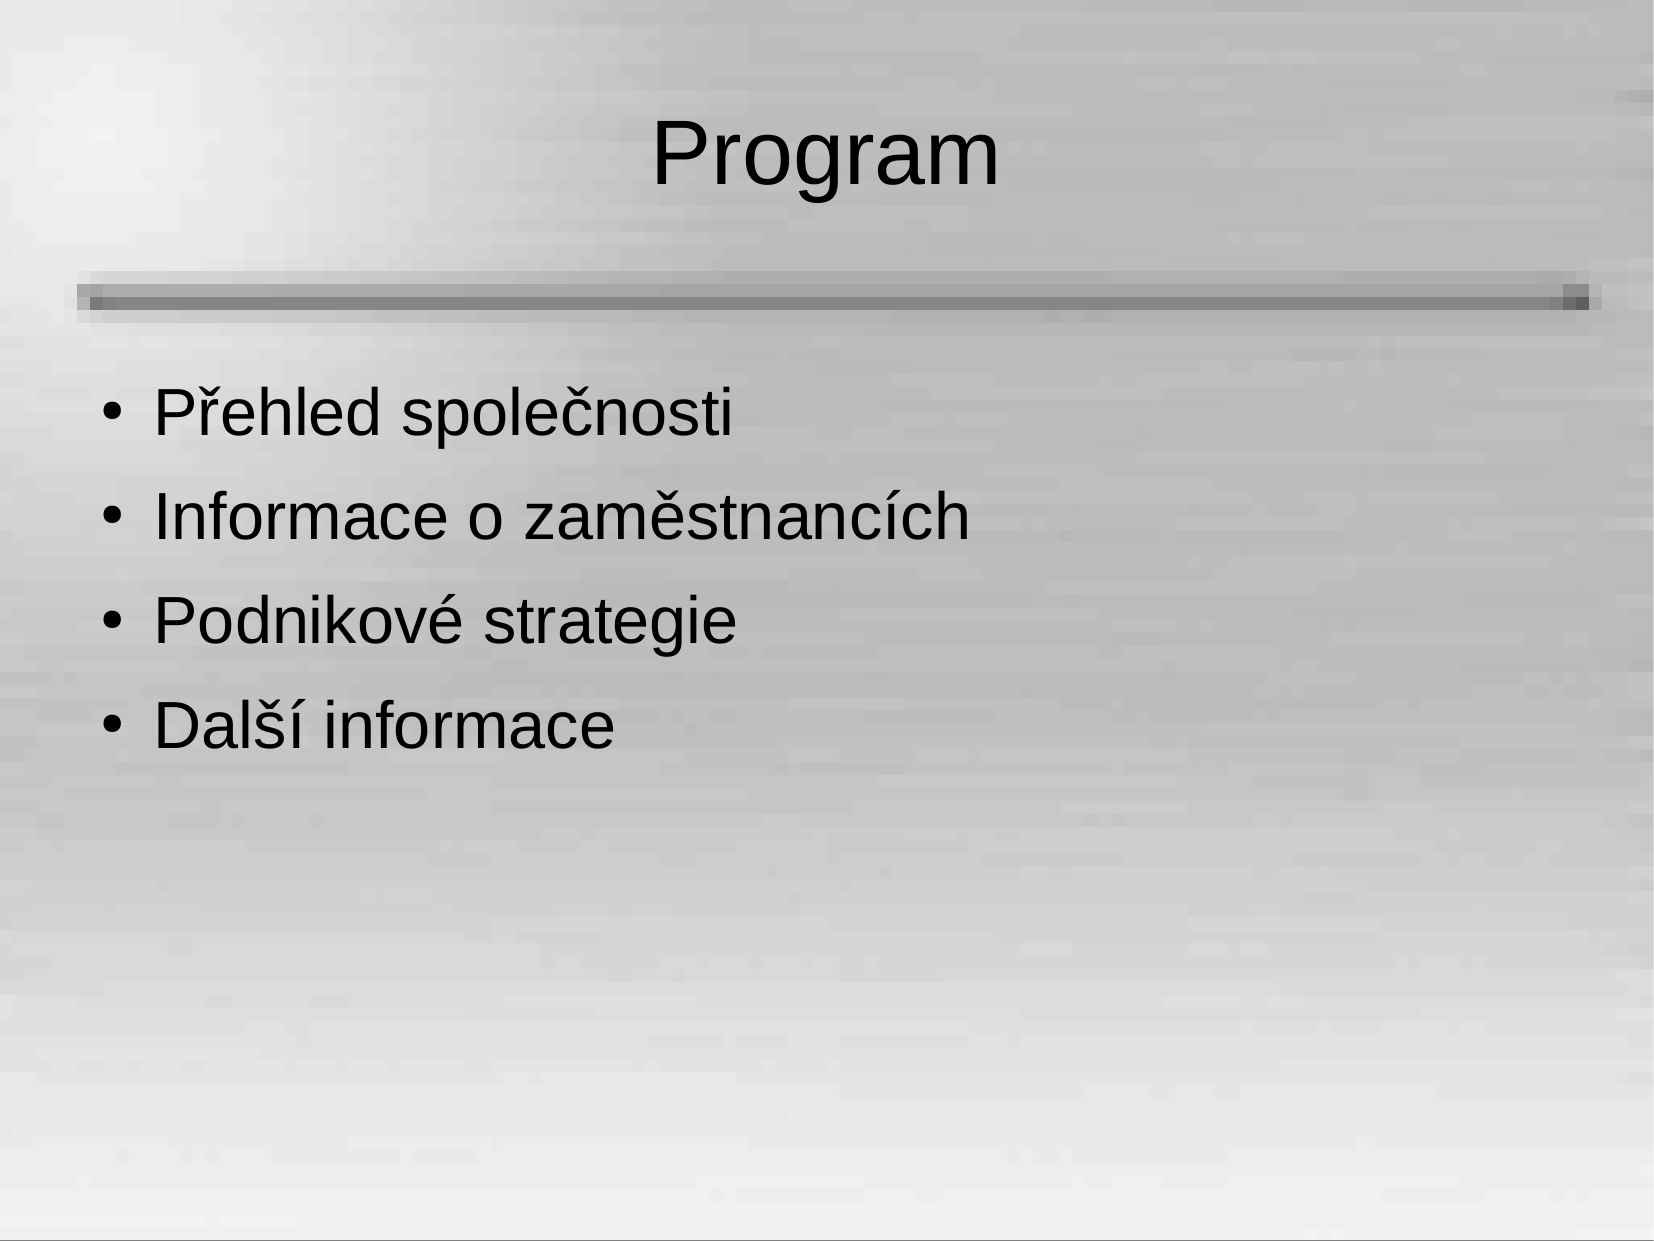

# Program
Přehled společnosti
Informace o zaměstnancích
Podnikové strategie
Další informace